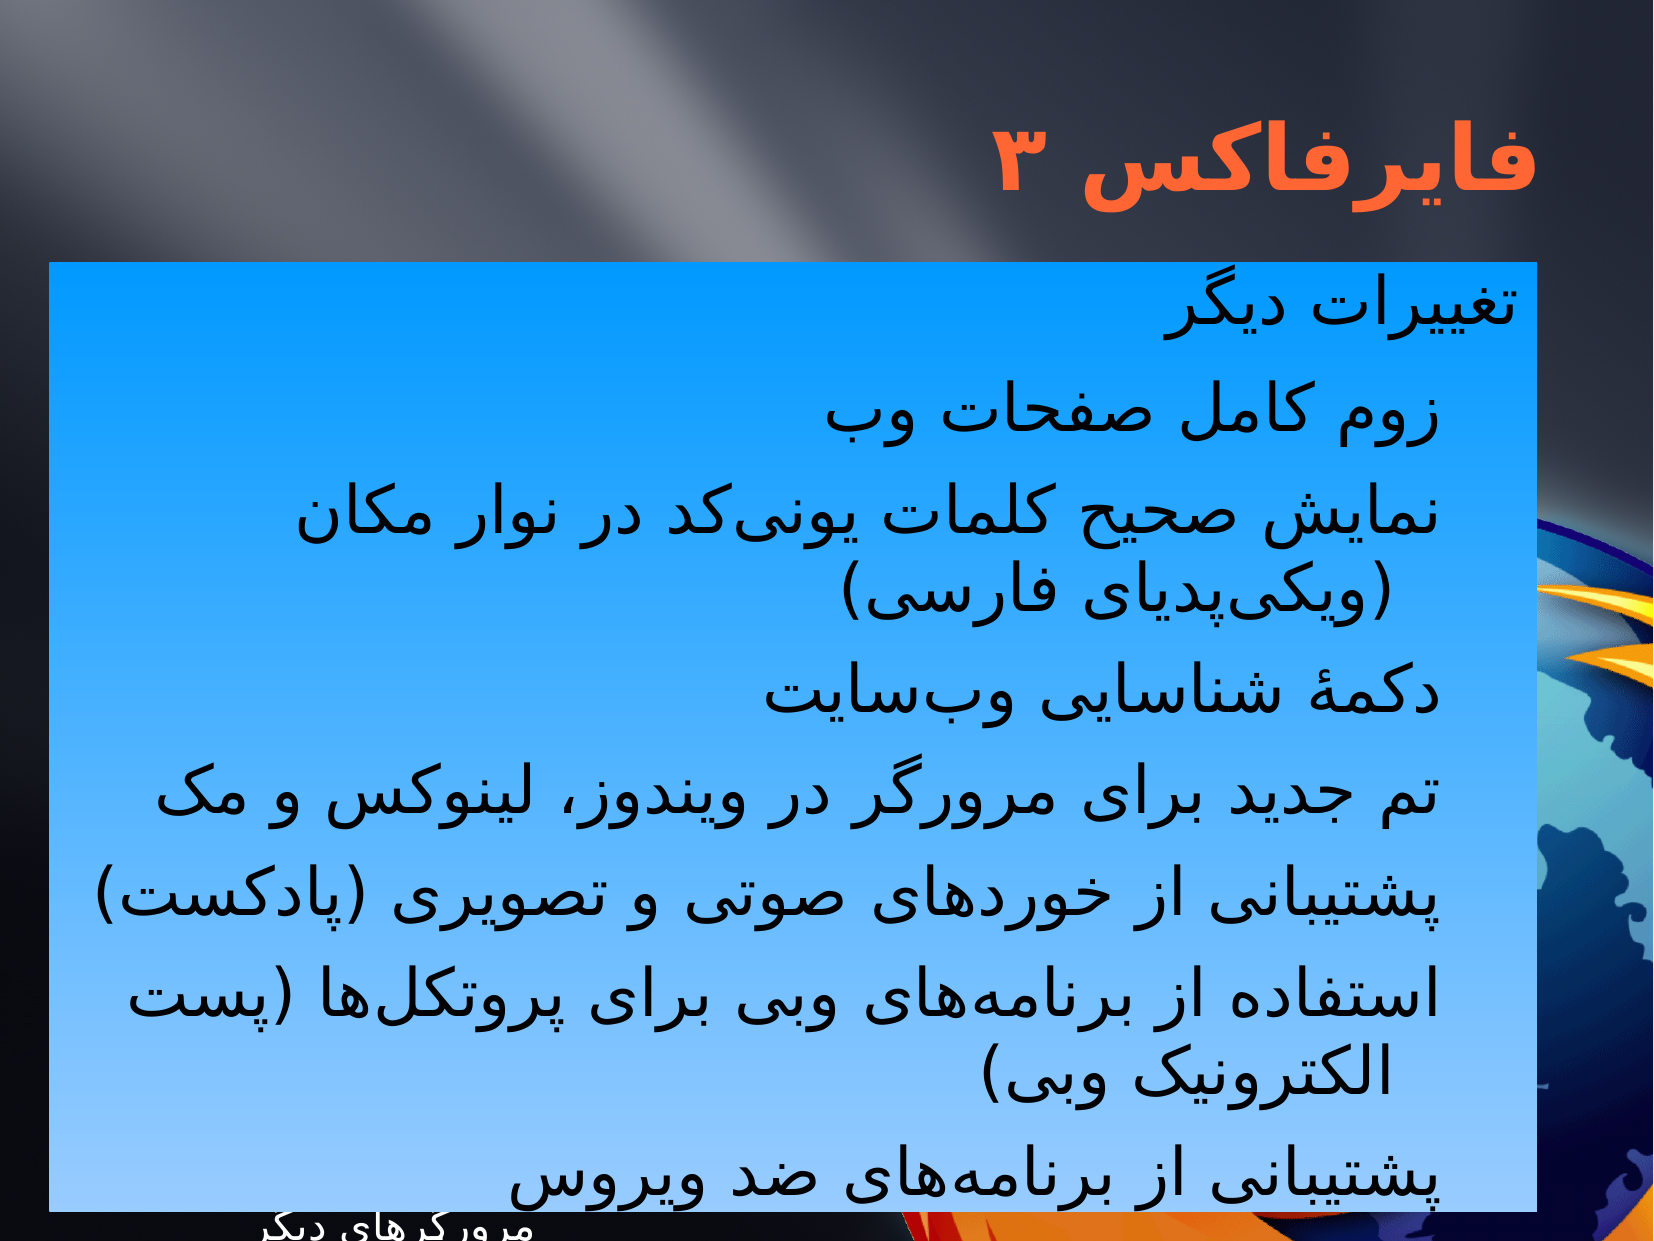

# فایرفاکس ۳
تغییرات دیگر
زوم کامل صفحات وب
نمایش صحیح کلمات یونی‌کد در نوار مکان (ویکی‌پدیای فارسی)
دکمهٔ شناسایی وب‌سایت
تم جدید برای مرورگر در ویندوز، لینوکس و مک
پشتیبانی از خوردهای صوتی و تصویری (پادکست)
استفاده از برنامه‌های وبی برای پروتکل‌ها (پست الکترونیک وبی)
پشتیبانی از برنامه‌های ضد ویروس